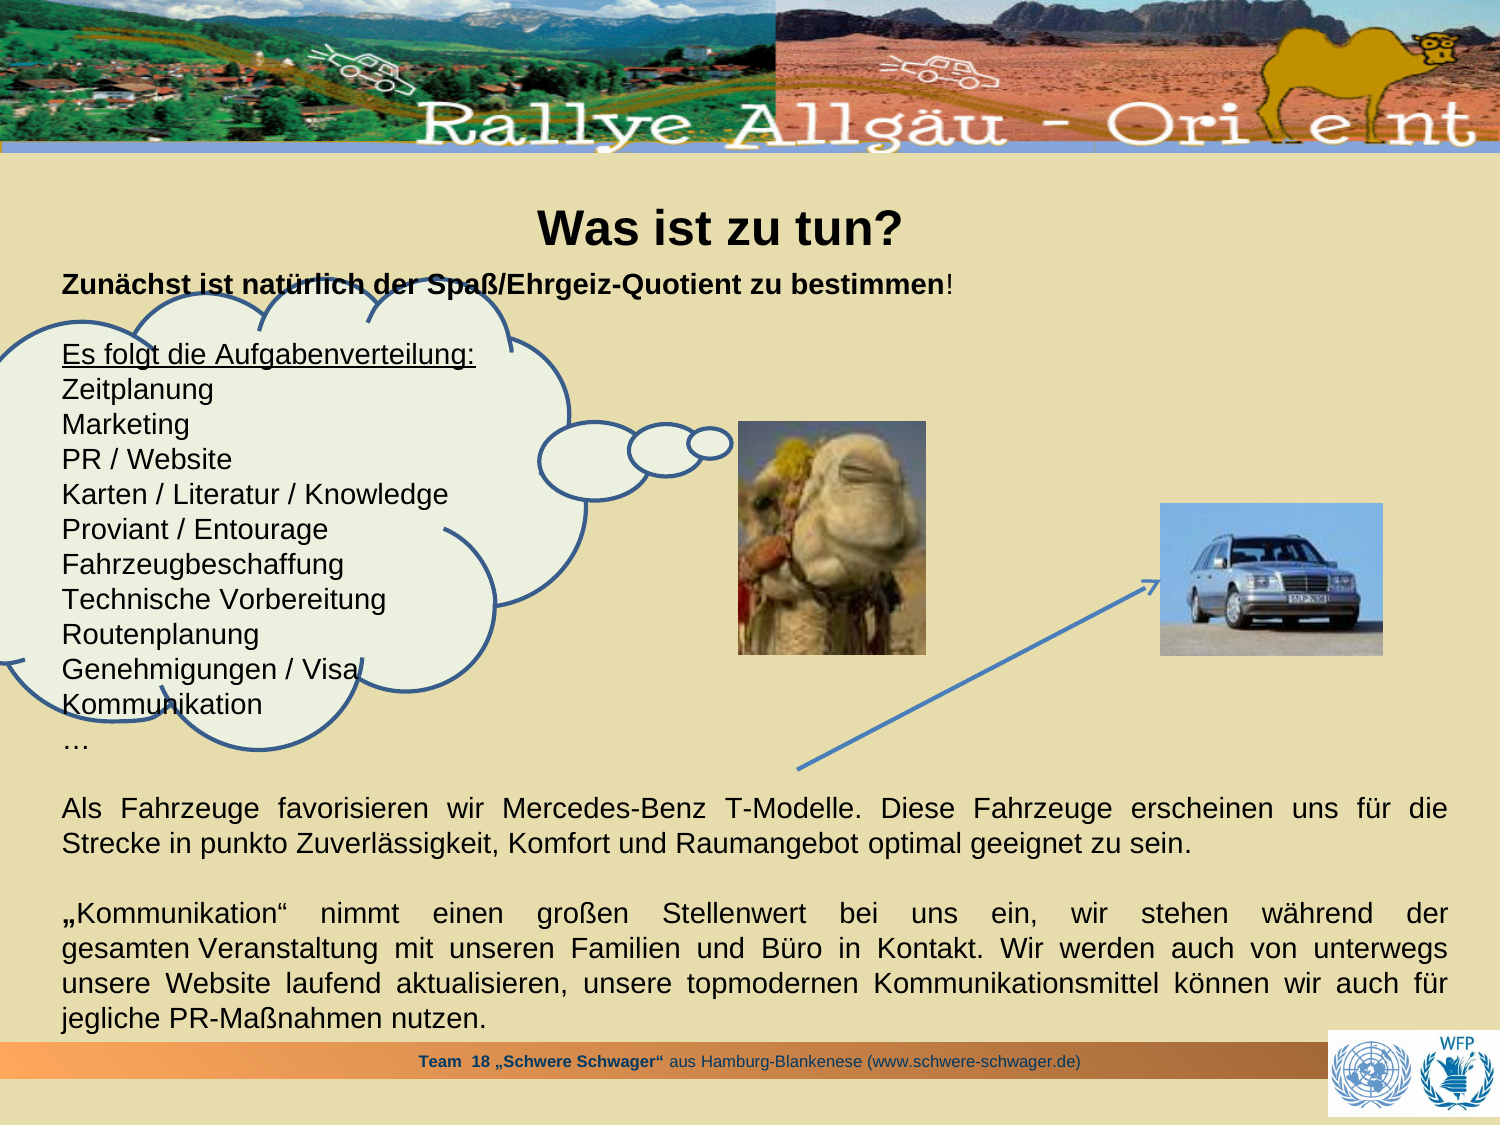

Was ist zu tun?
Zunächst ist natürlich der Spaß/Ehrgeiz-Quotient zu bestimmen!
Es folgt die Aufgabenverteilung:
Zeitplanung
Marketing
PR / Website
Karten / Literatur / Knowledge
Proviant / Entourage
Fahrzeugbeschaffung
Technische Vorbereitung
Routenplanung
Genehmigungen / Visa
Kommunikation
…
Als Fahrzeuge favorisieren wir Mercedes-Benz T-Modelle. Diese Fahrzeuge erscheinen uns für die Strecke in punkto Zuverlässigkeit, Komfort und Raumangebot optimal geeignet zu sein.
„Kommunikation“ nimmt einen großen Stellenwert bei uns ein, wir stehen während der gesamten Veranstaltung mit unseren Familien und Büro in Kontakt. Wir werden auch von unterwegs unsere Website laufend aktualisieren, unsere topmodernen Kommunikationsmittel können wir auch für jegliche PR-Maßnahmen nutzen.